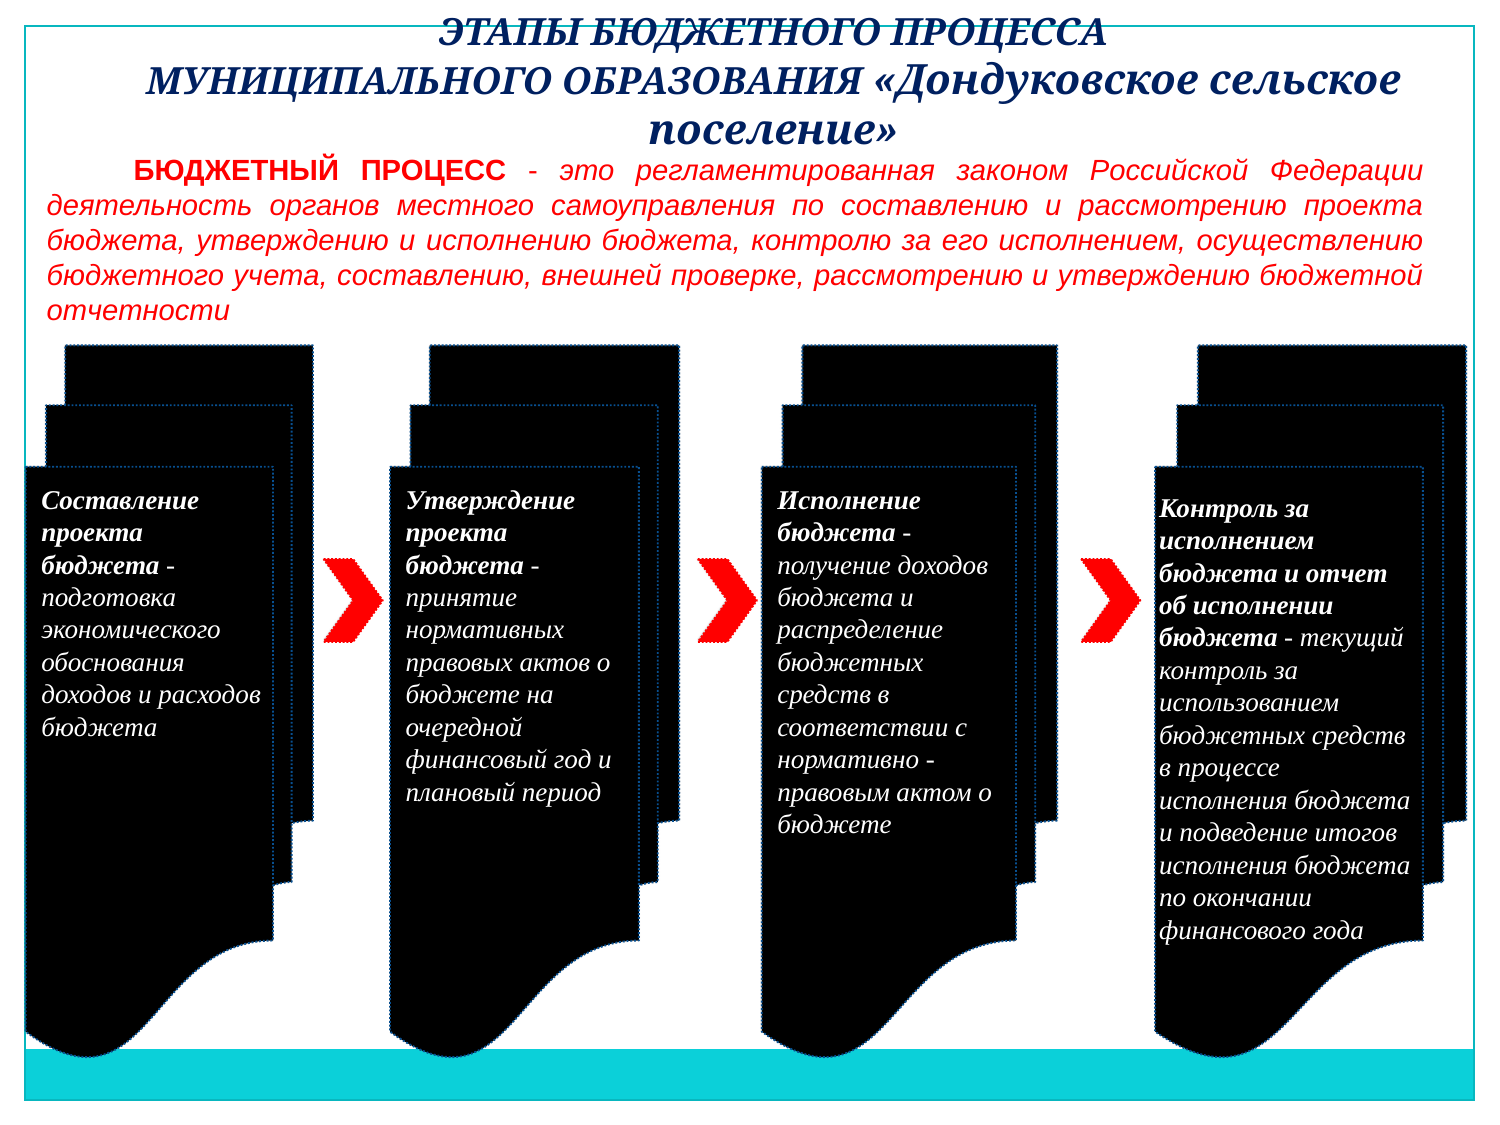

ЭТАПЫ БЮДЖЕТНОГО ПРОЦЕССА
МУНИЦИПАЛЬНОГО ОБРАЗОВАНИЯ «Дондуковское сельское поселение»
 БЮДЖЕТНЫЙ ПРОЦЕСС - это регламентированная законом Российской Федерации деятельность органов местного самоуправления по составлению и рассмотрению проекта бюджета, утверждению и исполнению бюджета, контролю за его исполнением, осуществлению бюджетного учета, составлению, внешней проверке, рассмотрению и утверждению бюджетной отчетности
Составление проекта бюджета - подготовка экономического обоснования доходов и расходов бюджета
Утверждение проекта бюджета - принятие нормативных правовых актов о бюджете на очередной финансовый год и плановый период
Исполнение бюджета - получение доходов бюджета и распределение бюджетных средств в соответствии с нормативно - правовым актом о бюджете
Контроль за исполнением бюджета и отчет об исполнении бюджета - текущий контроль за использованием бюджетных средств в процессе исполнения бюджета и подведение итогов исполнения бюджета по окончании финансового года